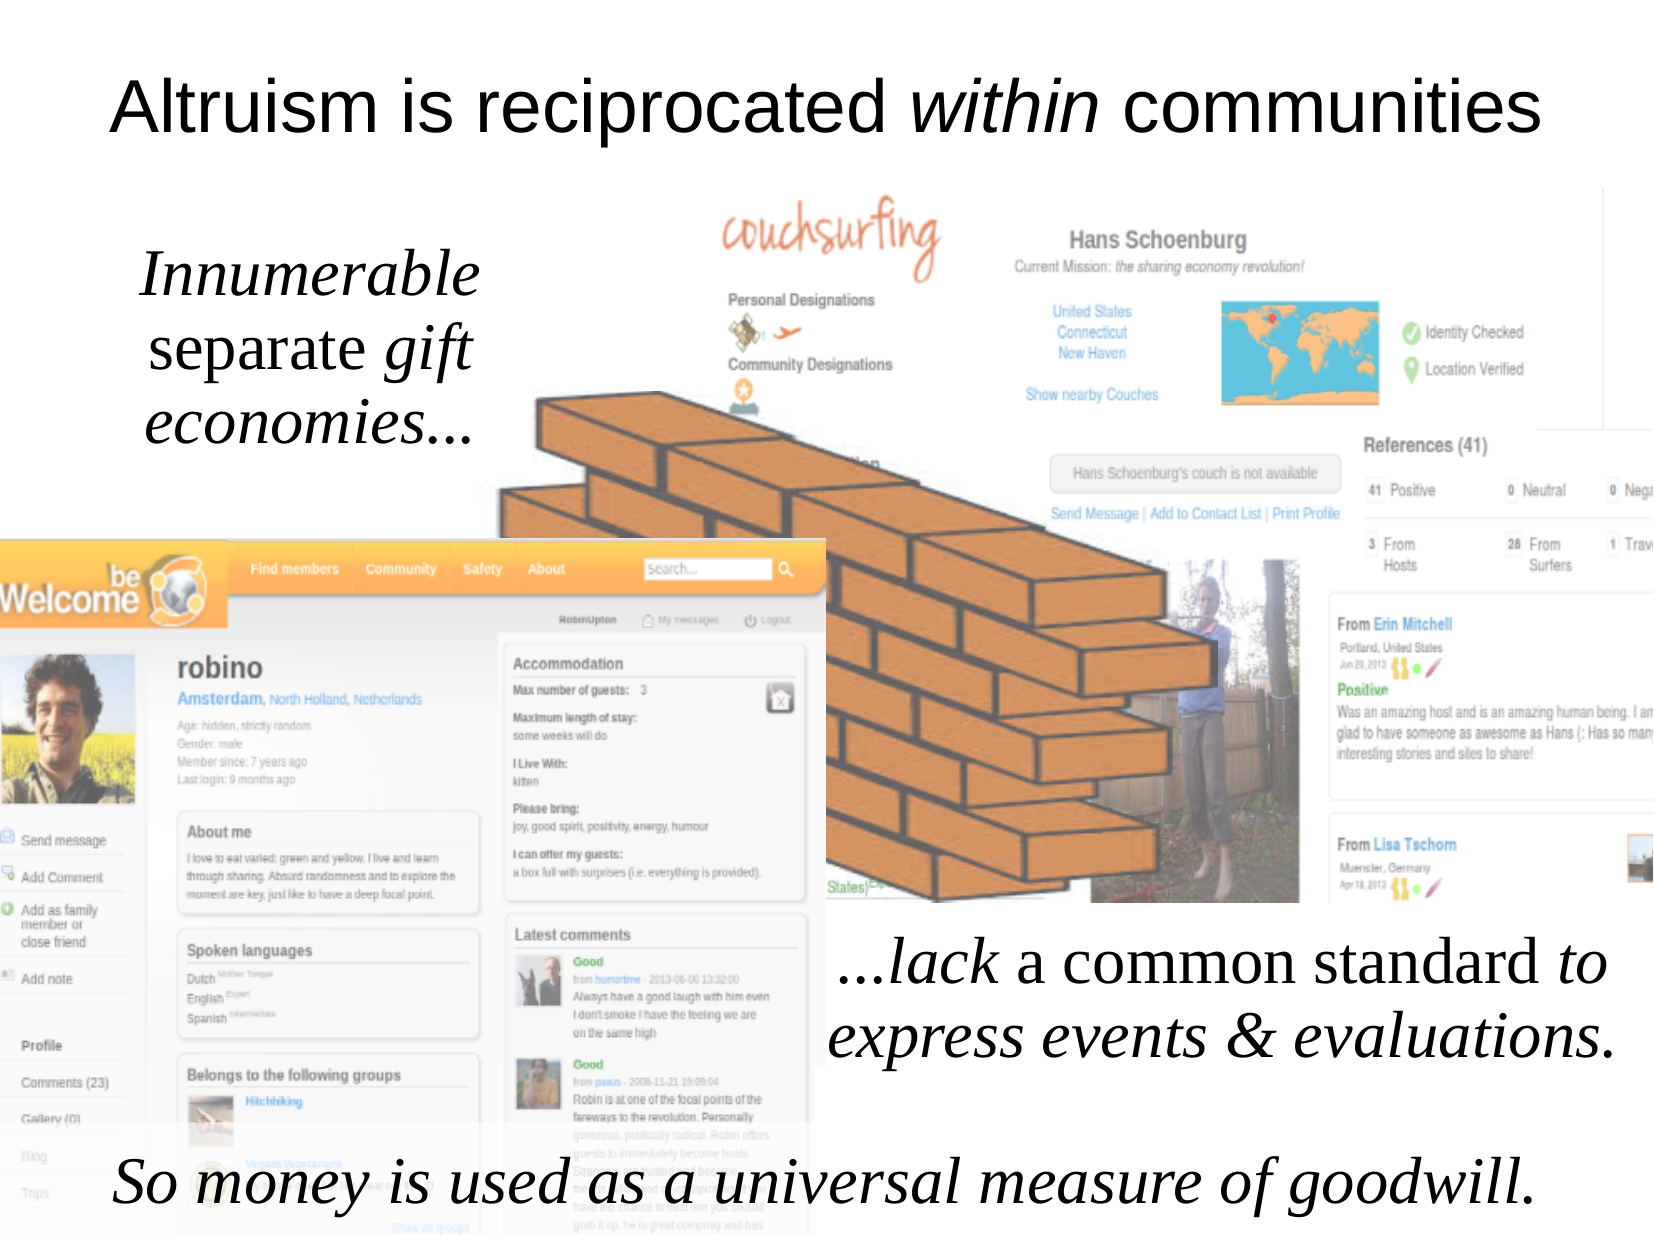

# Altruism is reciprocated within communities
Innumerable
separate gift economies...
...lack a common standard to express events & evaluations.
So money is used as a universal measure of goodwill.